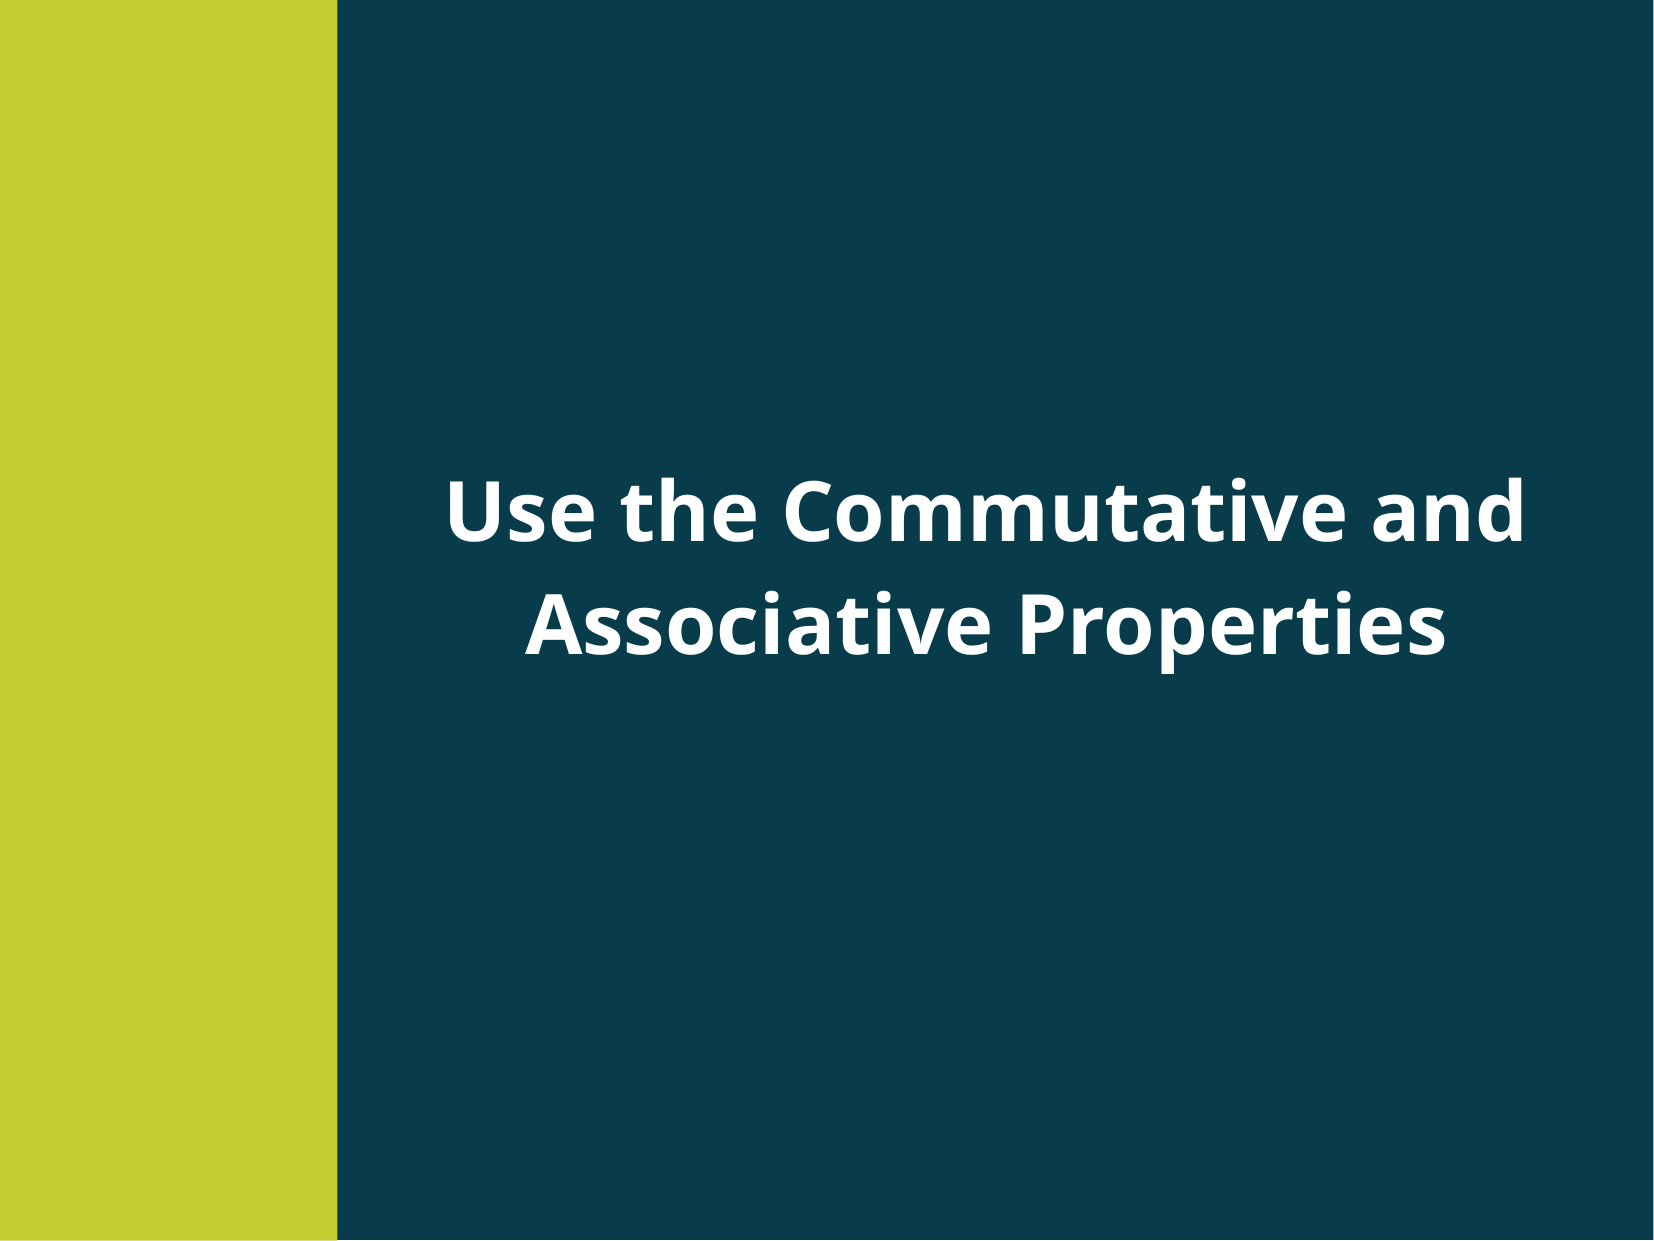

# Use the Commutative and Associative Properties